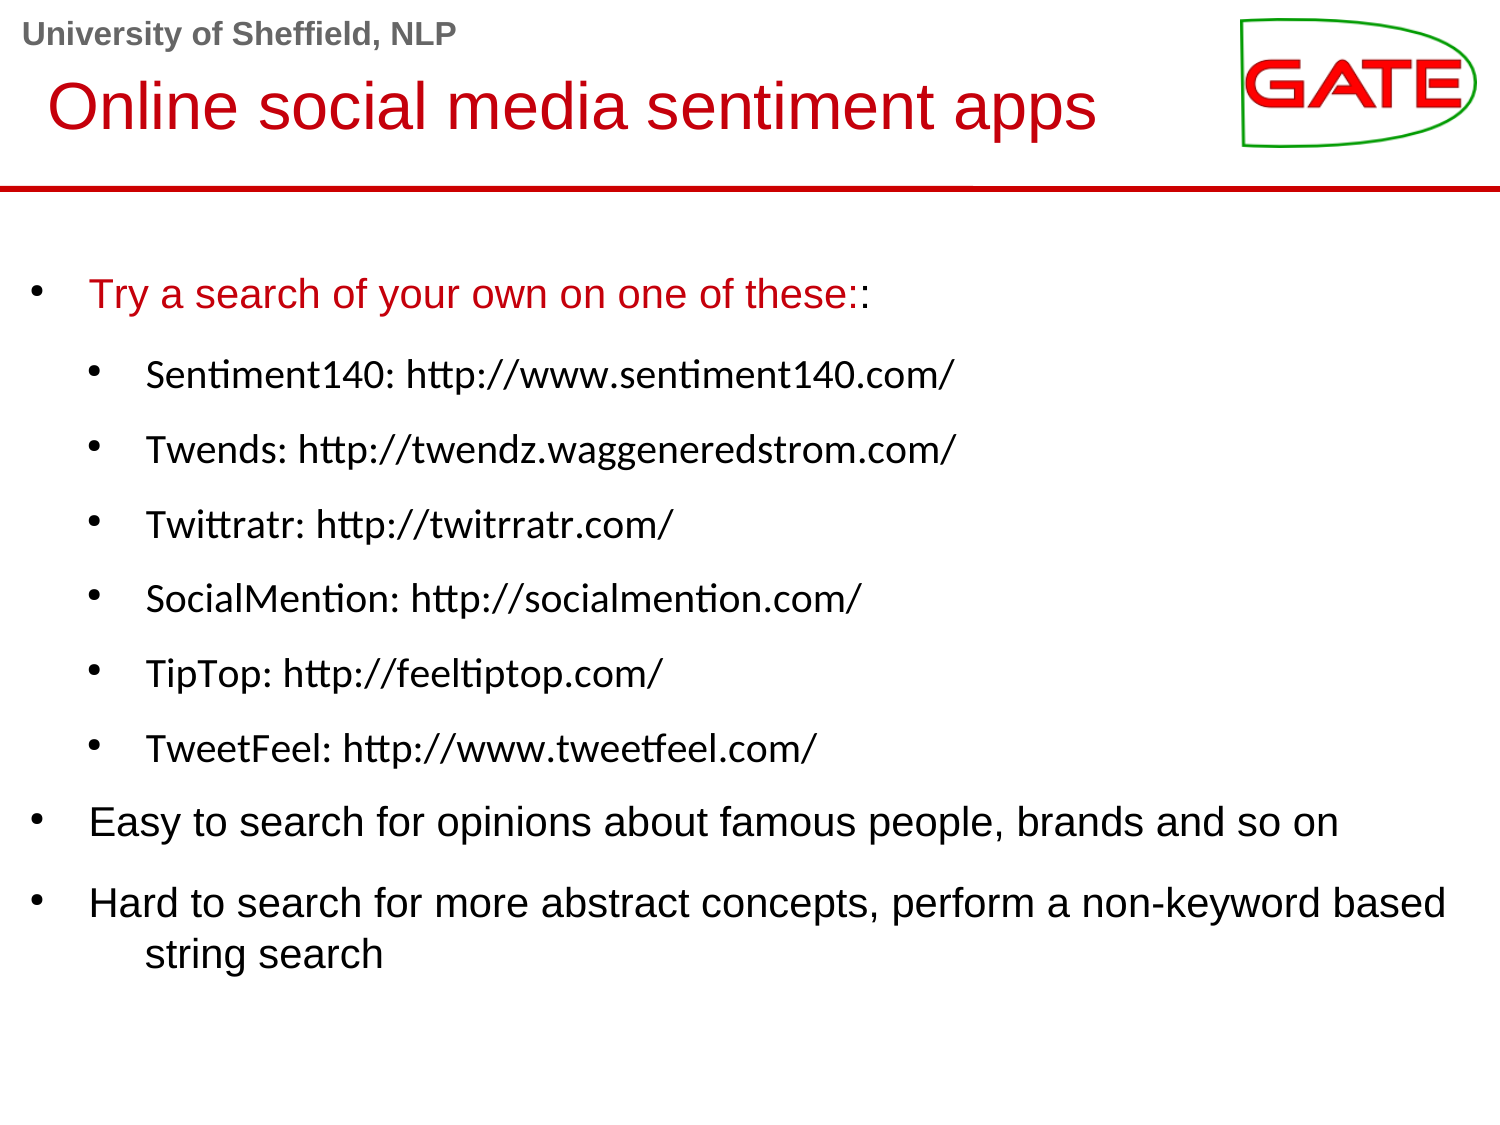

# Online social media sentiment apps
Try a search of your own on one of these::
Sentiment140: http://www.sentiment140.com/
Twends: http://twendz.waggeneredstrom.com/
Twittratr: http://twitrratr.com/
SocialMention: http://socialmention.com/
TipTop: http://feeltiptop.com/
TweetFeel: http://www.tweetfeel.com/
Easy to search for opinions about famous people, brands and so on
Hard to search for more abstract concepts, perform a non-keyword based string search